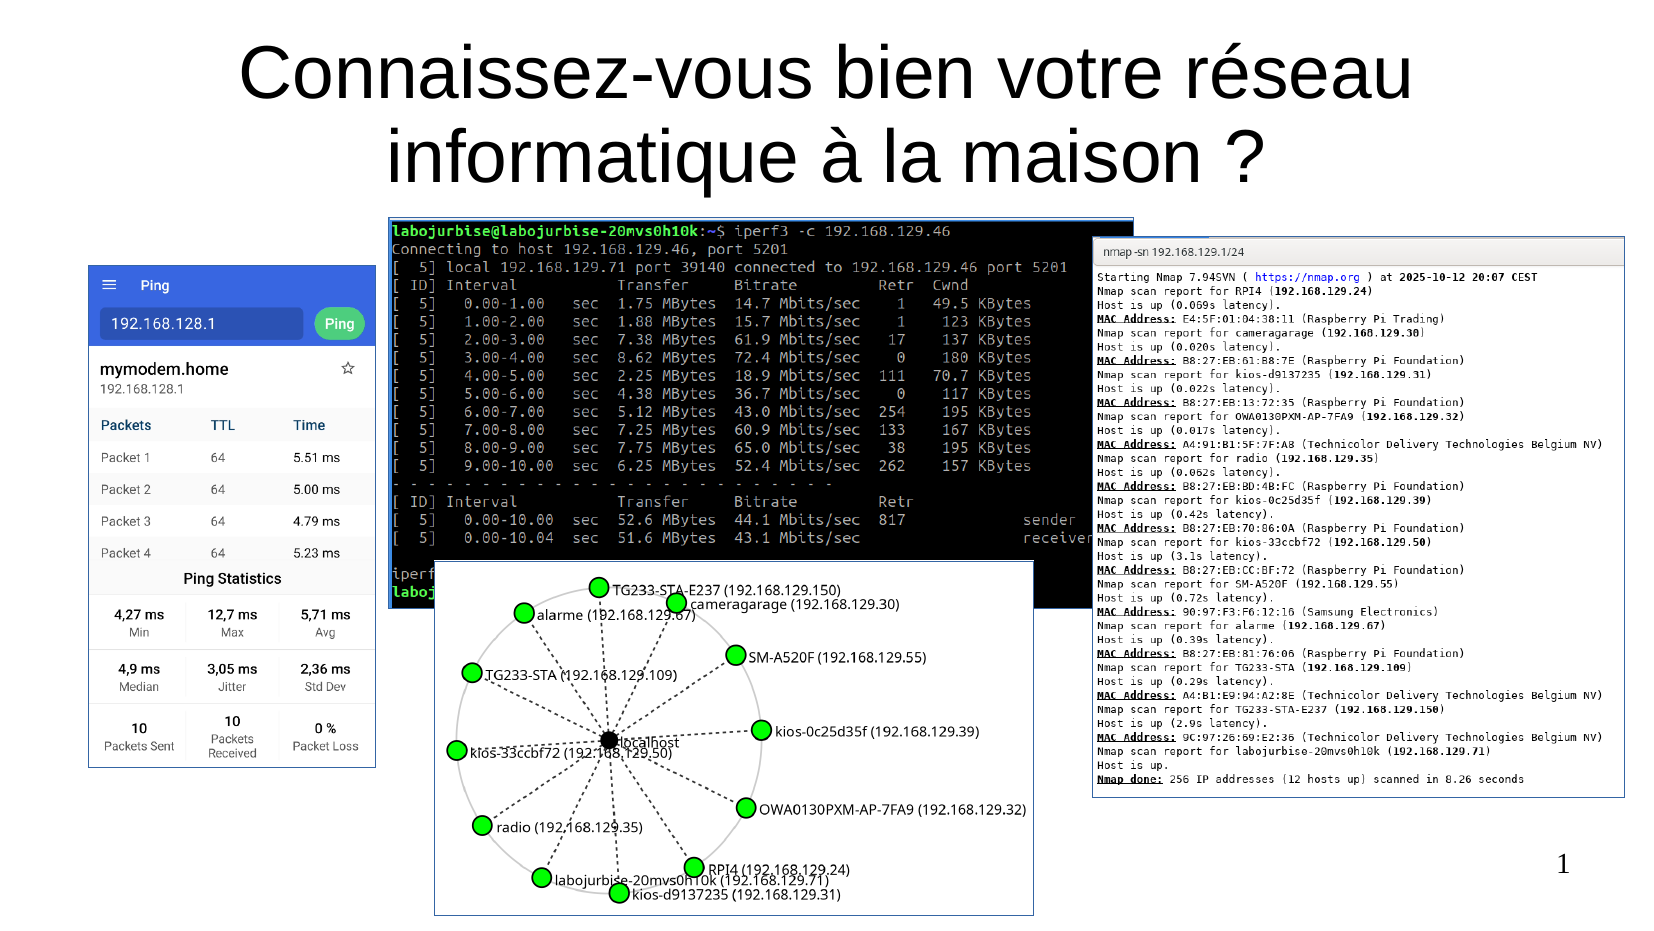

# Connaissez-vous bien votre réseau informatique à la maison ?
1